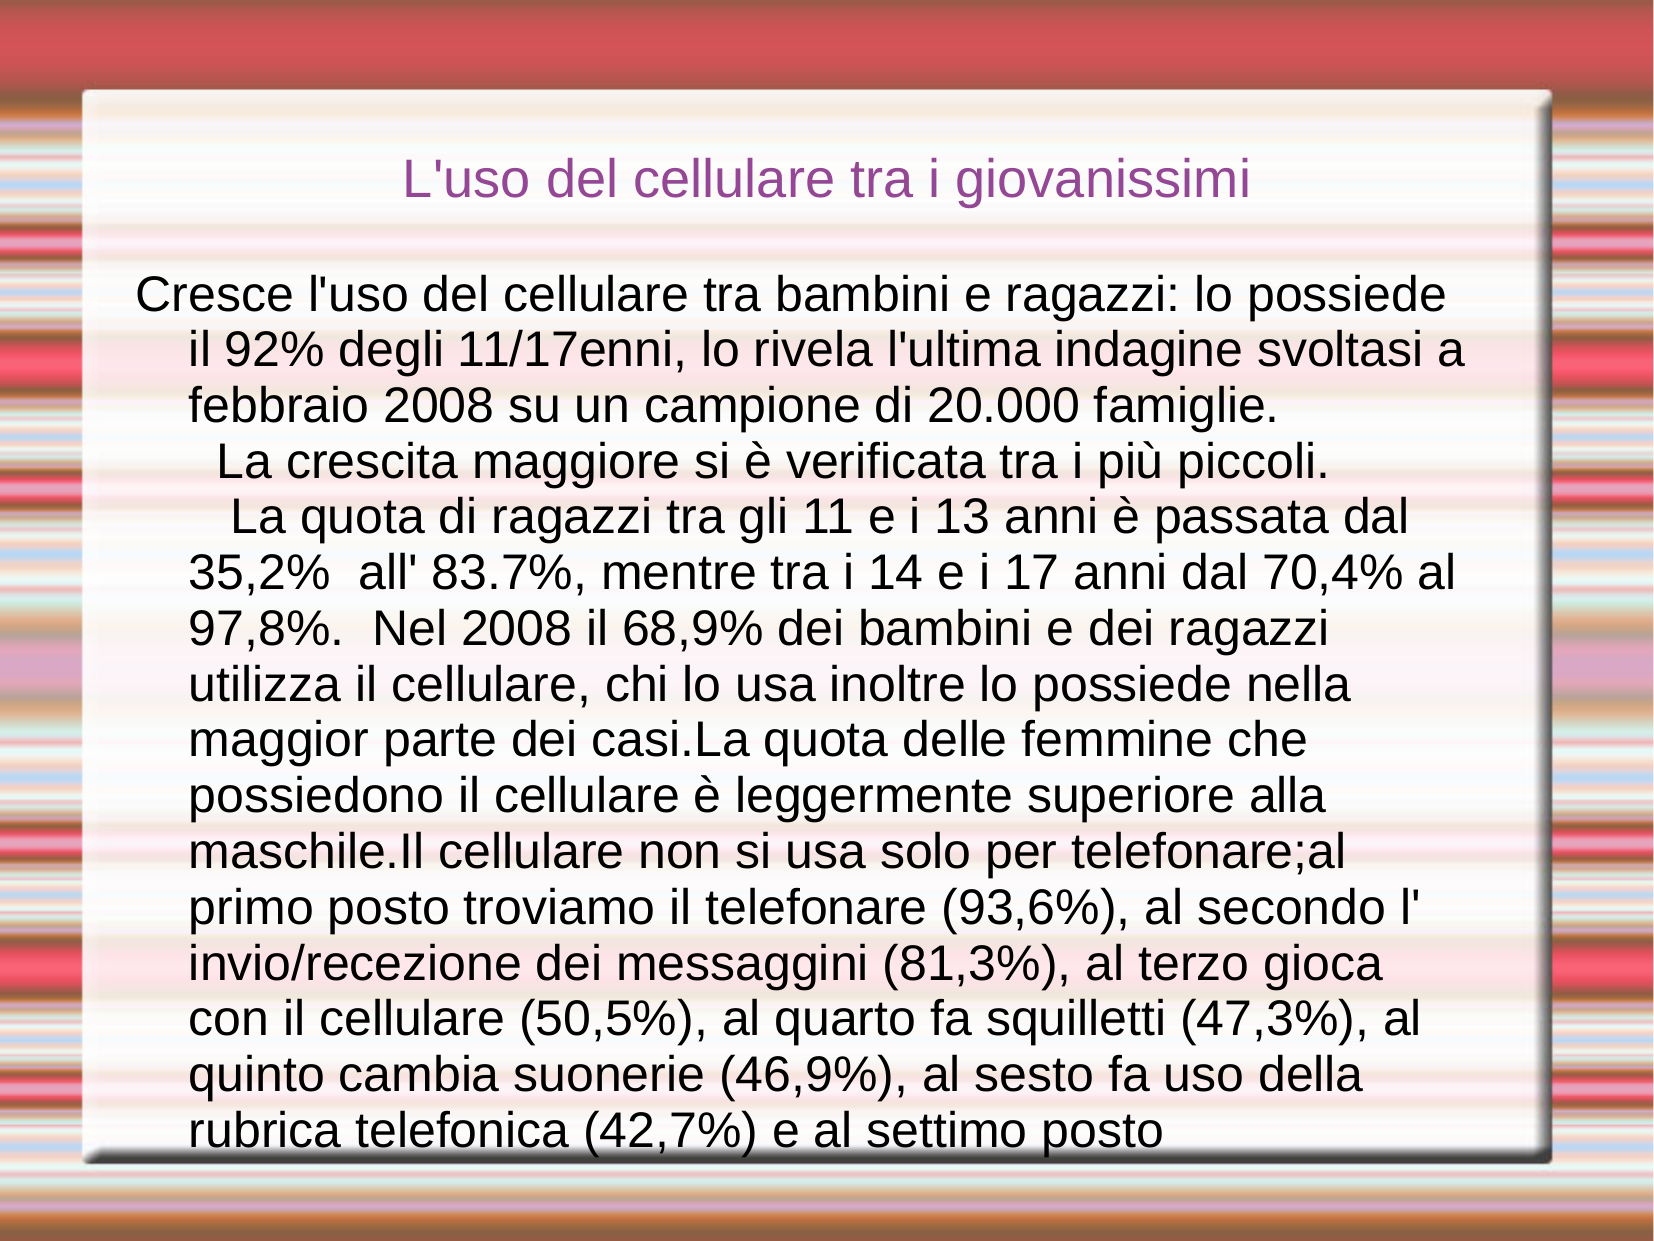

# L'uso del cellulare tra i giovanissimi
Cresce l'uso del cellulare tra bambini e ragazzi: lo possiede il 92% degli 11/17enni, lo rivela l'ultima indagine svoltasi a febbraio 2008 su un campione di 20.000 famiglie. La crescita maggiore si è verificata tra i più piccoli. La quota di ragazzi tra gli 11 e i 13 anni è passata dal 35,2% all' 83.7%, mentre tra i 14 e i 17 anni dal 70,4% al 97,8%. Nel 2008 il 68,9% dei bambini e dei ragazzi utilizza il cellulare, chi lo usa inoltre lo possiede nella maggior parte dei casi.La quota delle femmine che possiedono il cellulare è leggermente superiore alla maschile.Il cellulare non si usa solo per telefonare;al primo posto troviamo il telefonare (93,6%), al secondo l' invio/recezione dei messaggini (81,3%), al terzo gioca con il cellulare (50,5%), al quarto fa squilletti (47,3%), al quinto cambia suonerie (46,9%), al sesto fa uso della rubrica telefonica (42,7%) e al settimo posto